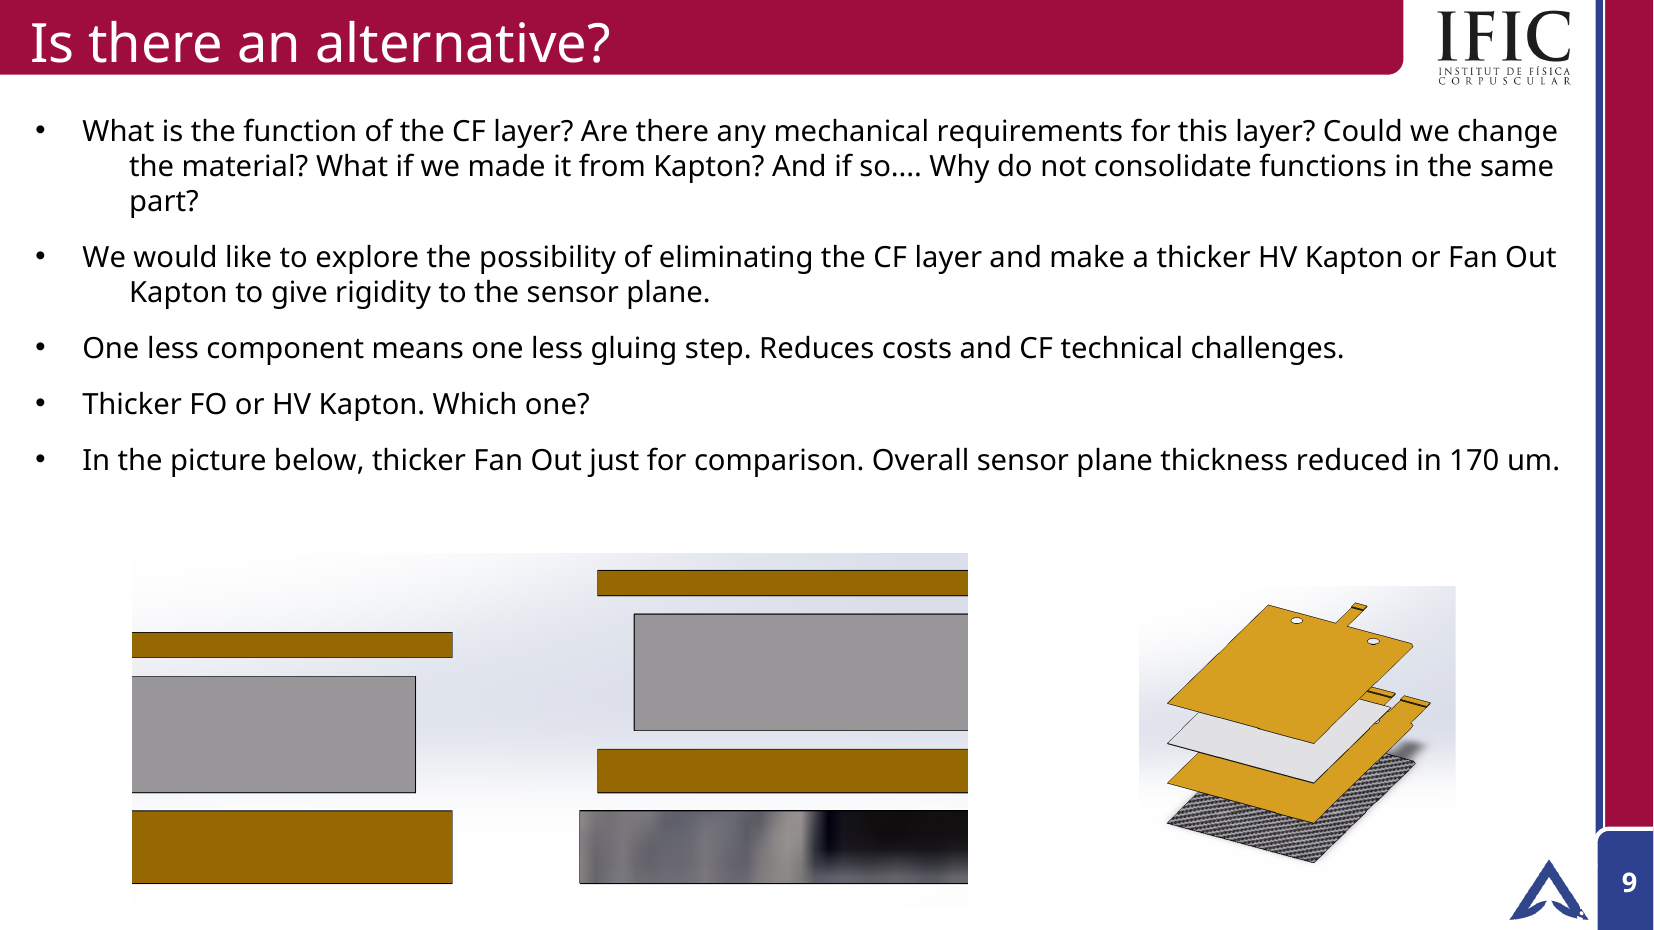

# Is there an alternative?
What is the function of the CF layer? Are there any mechanical requirements for this layer? Could we change the material? What if we made it from Kapton? And if so.... Why do not consolidate functions in the same part?
We would like to explore the possibility of eliminating the CF layer and make a thicker HV Kapton or Fan Out Kapton to give rigidity to the sensor plane.
One less component means one less gluing step. Reduces costs and CF technical challenges.
Thicker FO or HV Kapton. Which one?
In the picture below, thicker Fan Out just for comparison. Overall sensor plane thickness reduced in 170 um.